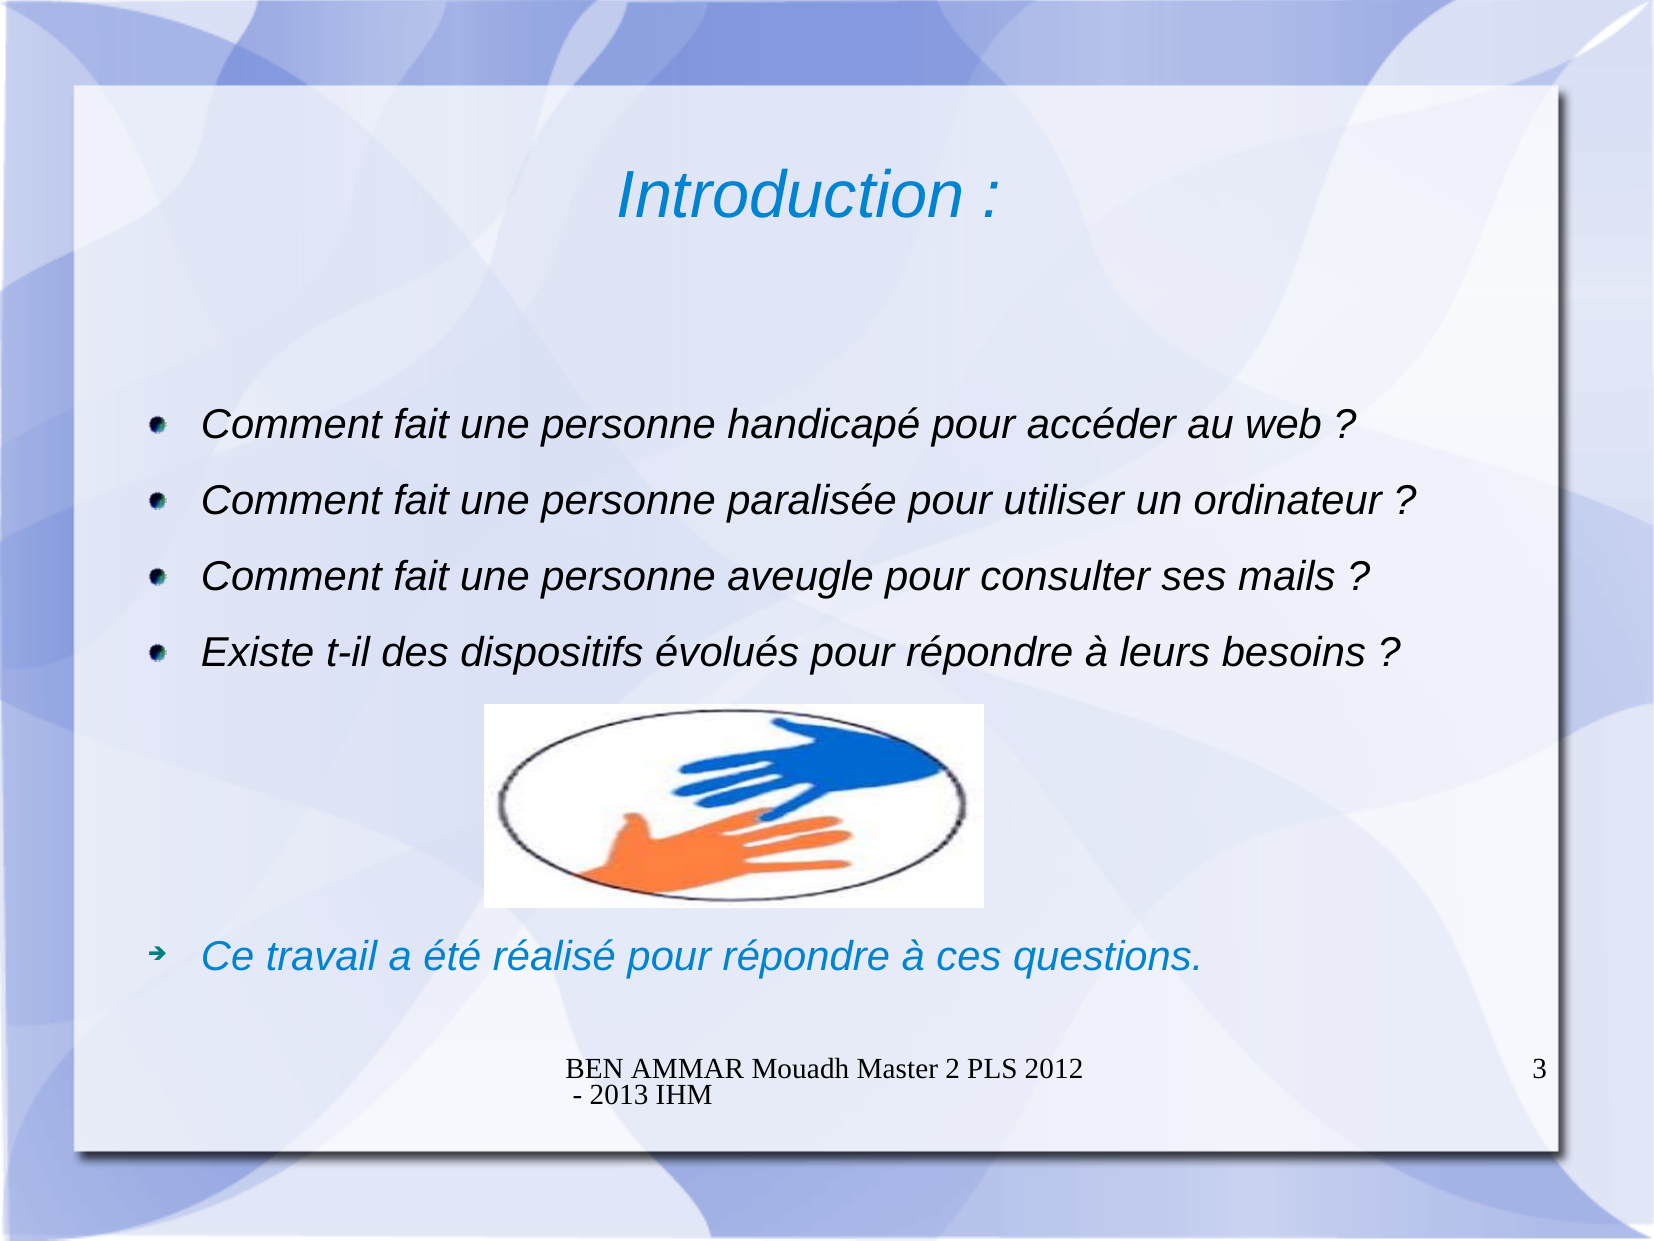

# Introduction :
Comment fait une personne handicapé pour accéder au web ?
Comment fait une personne paralisée pour utiliser un ordinateur ?
Comment fait une personne aveugle pour consulter ses mails ?
Existe t-il des dispositifs évolués pour répondre à leurs besoins ?
Ce travail a été réalisé pour répondre à ces questions.
BEN AMMAR Mouadh Master 2 PLS 2012 - 2013 IHM
3